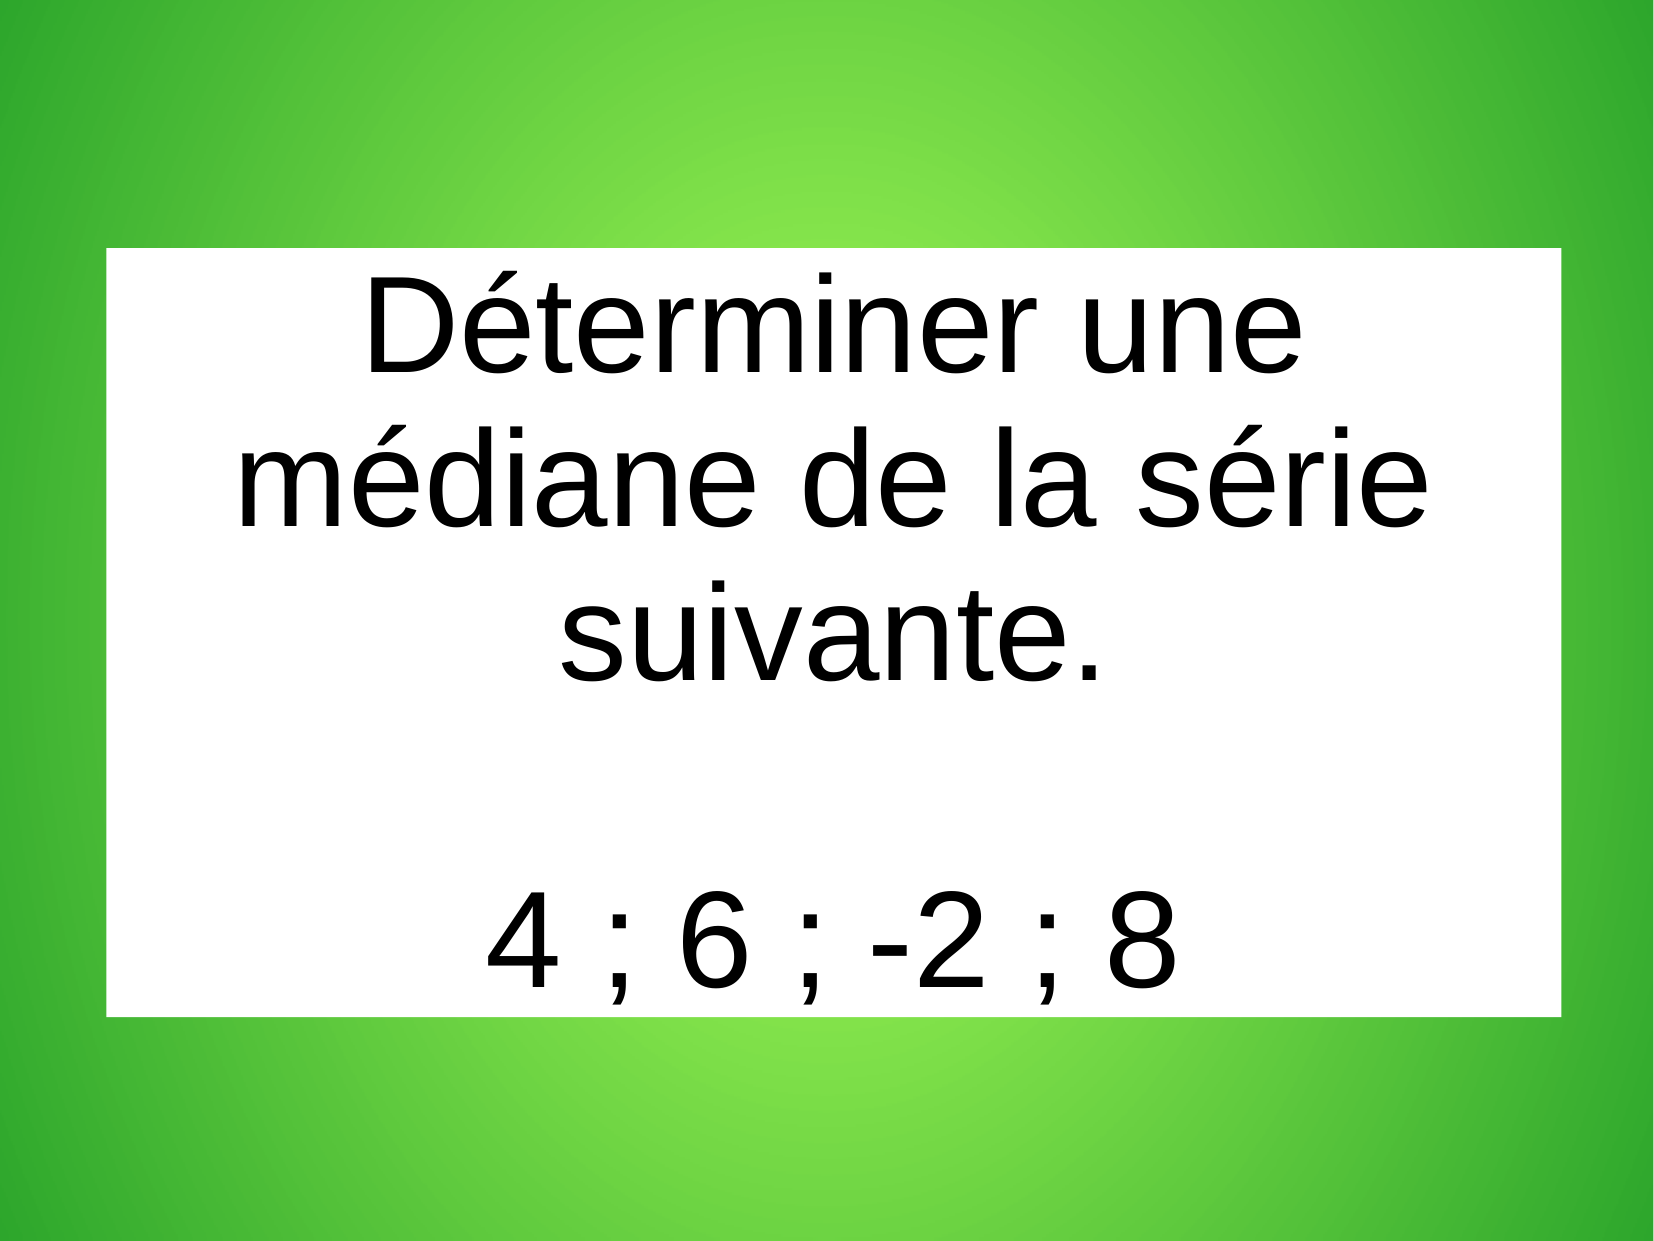

Déterminer une médiane de la série suivante.
4 ; 6 ; -2 ; 8